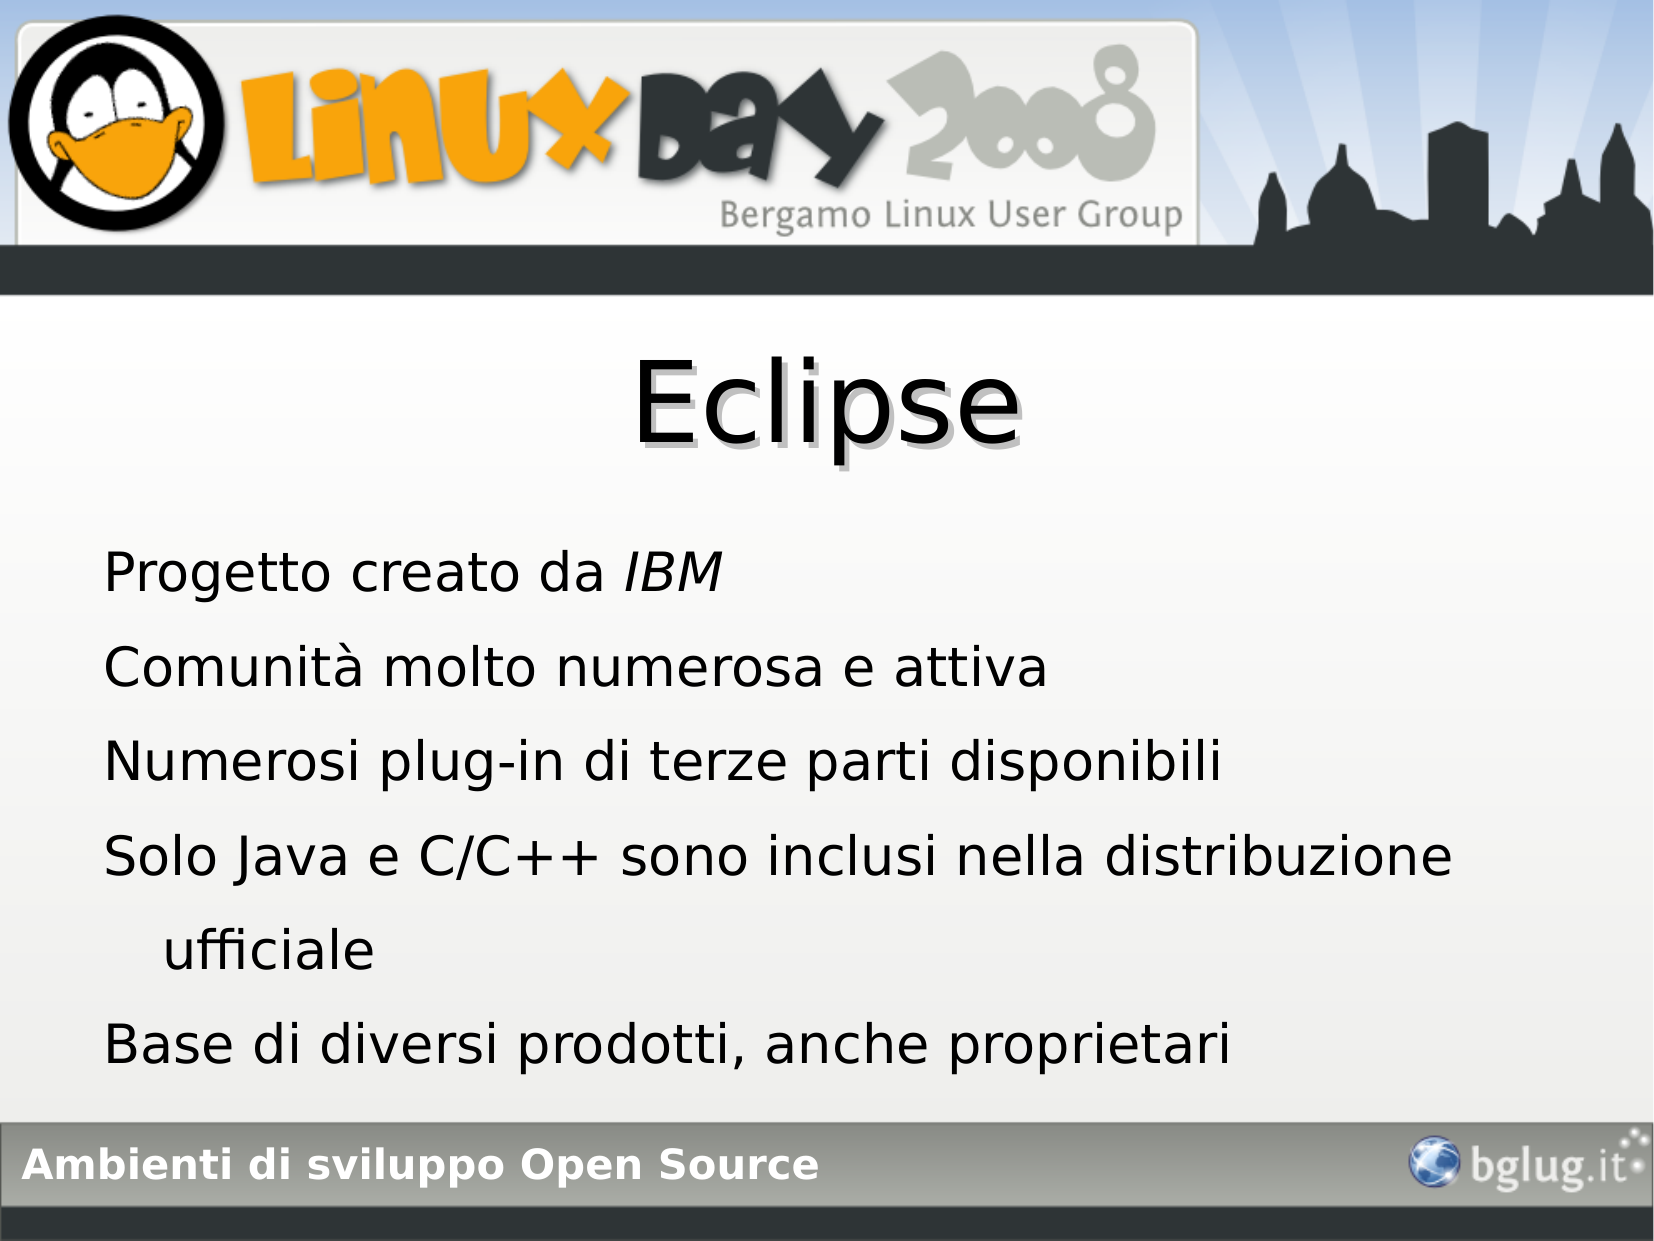

Eclipse
Progetto creato da IBM
Comunità molto numerosa e attiva
Numerosi plug-in di terze parti disponibili
Solo Java e C/C++ sono inclusi nella distribuzione ufficiale
Base di diversi prodotti, anche proprietari
Ambienti di sviluppo Open Source